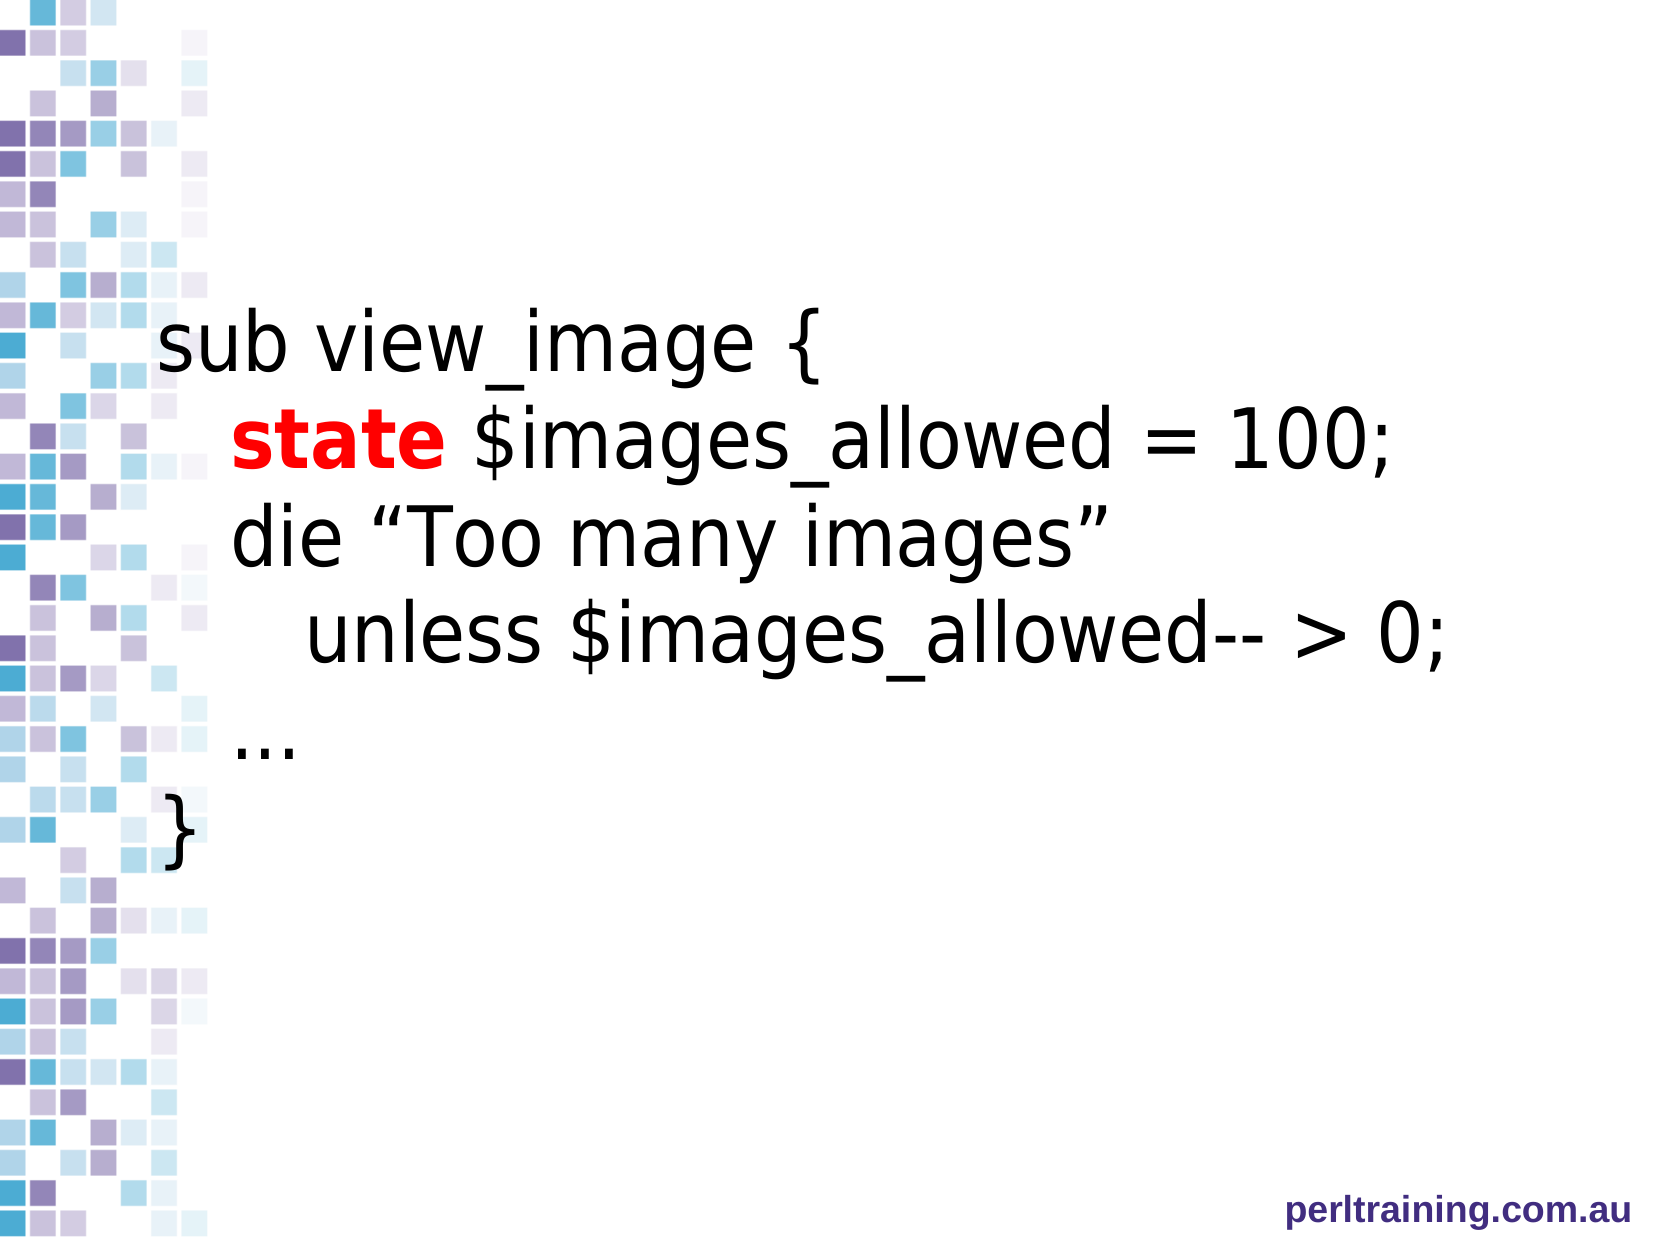

# sub view_image { state $images_allowed = 100; die “Too many images” unless $images_allowed-- > 0; ... }